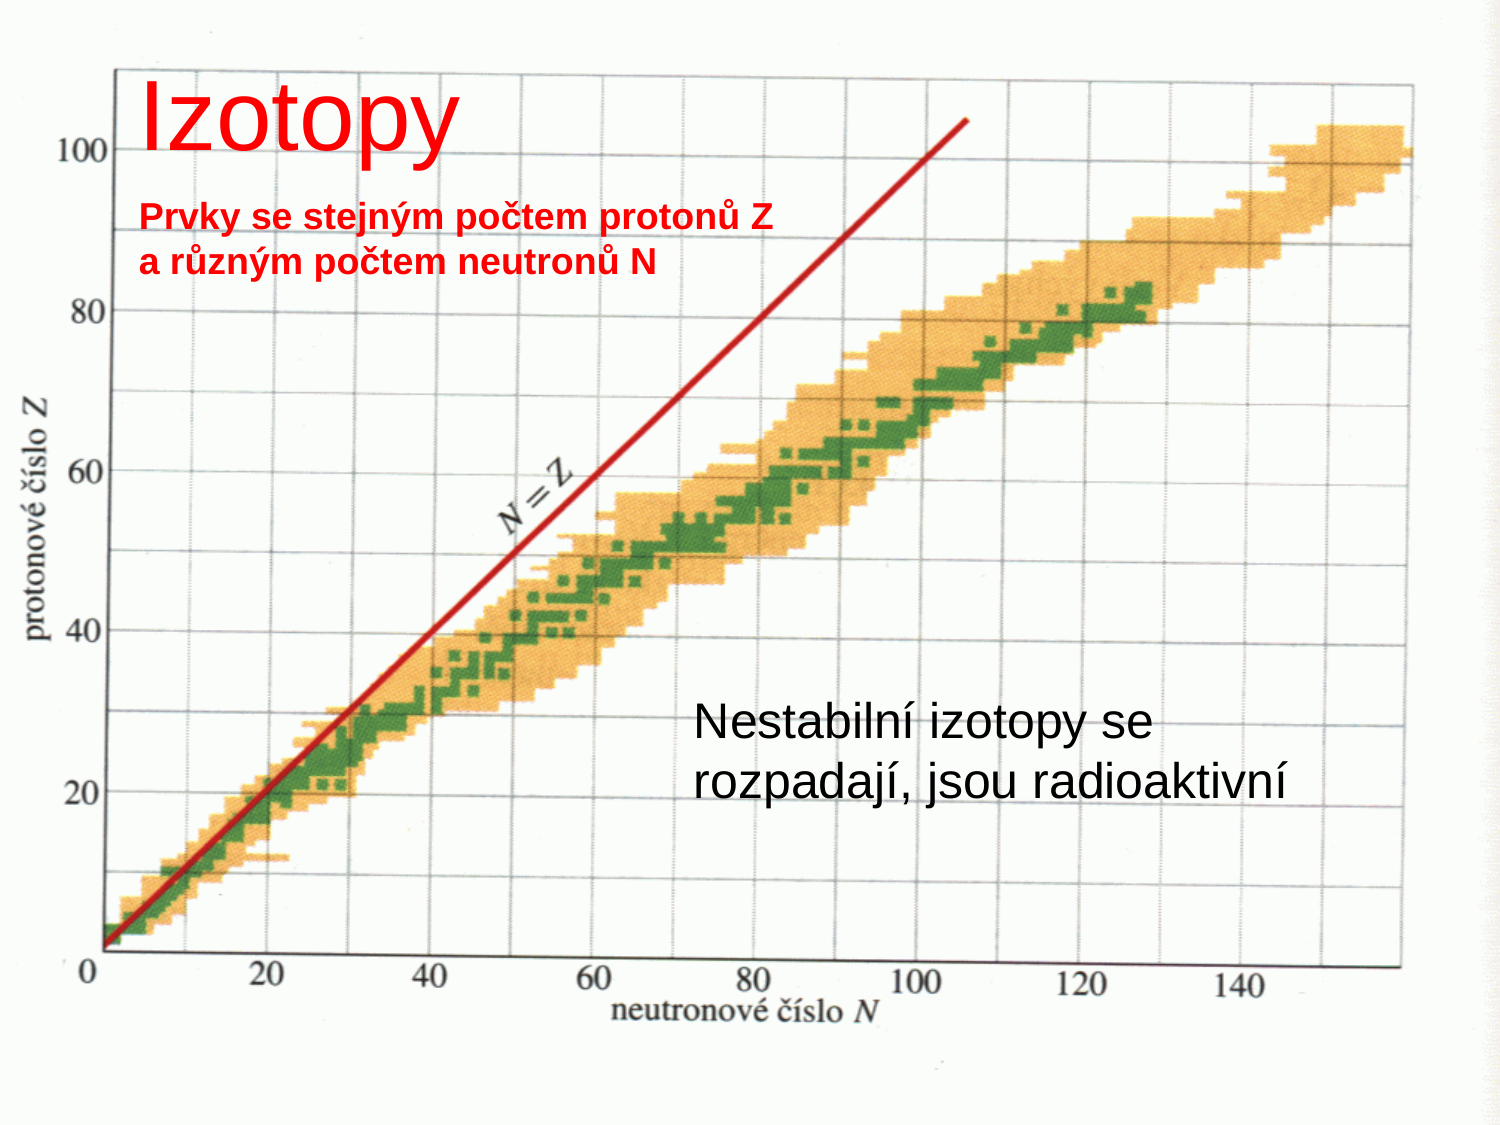

Izotopy
Prvky se stejným počtem protonů Z a různým počtem neutronů N
Nestabilní izotopy se rozpadají, jsou radioaktivní